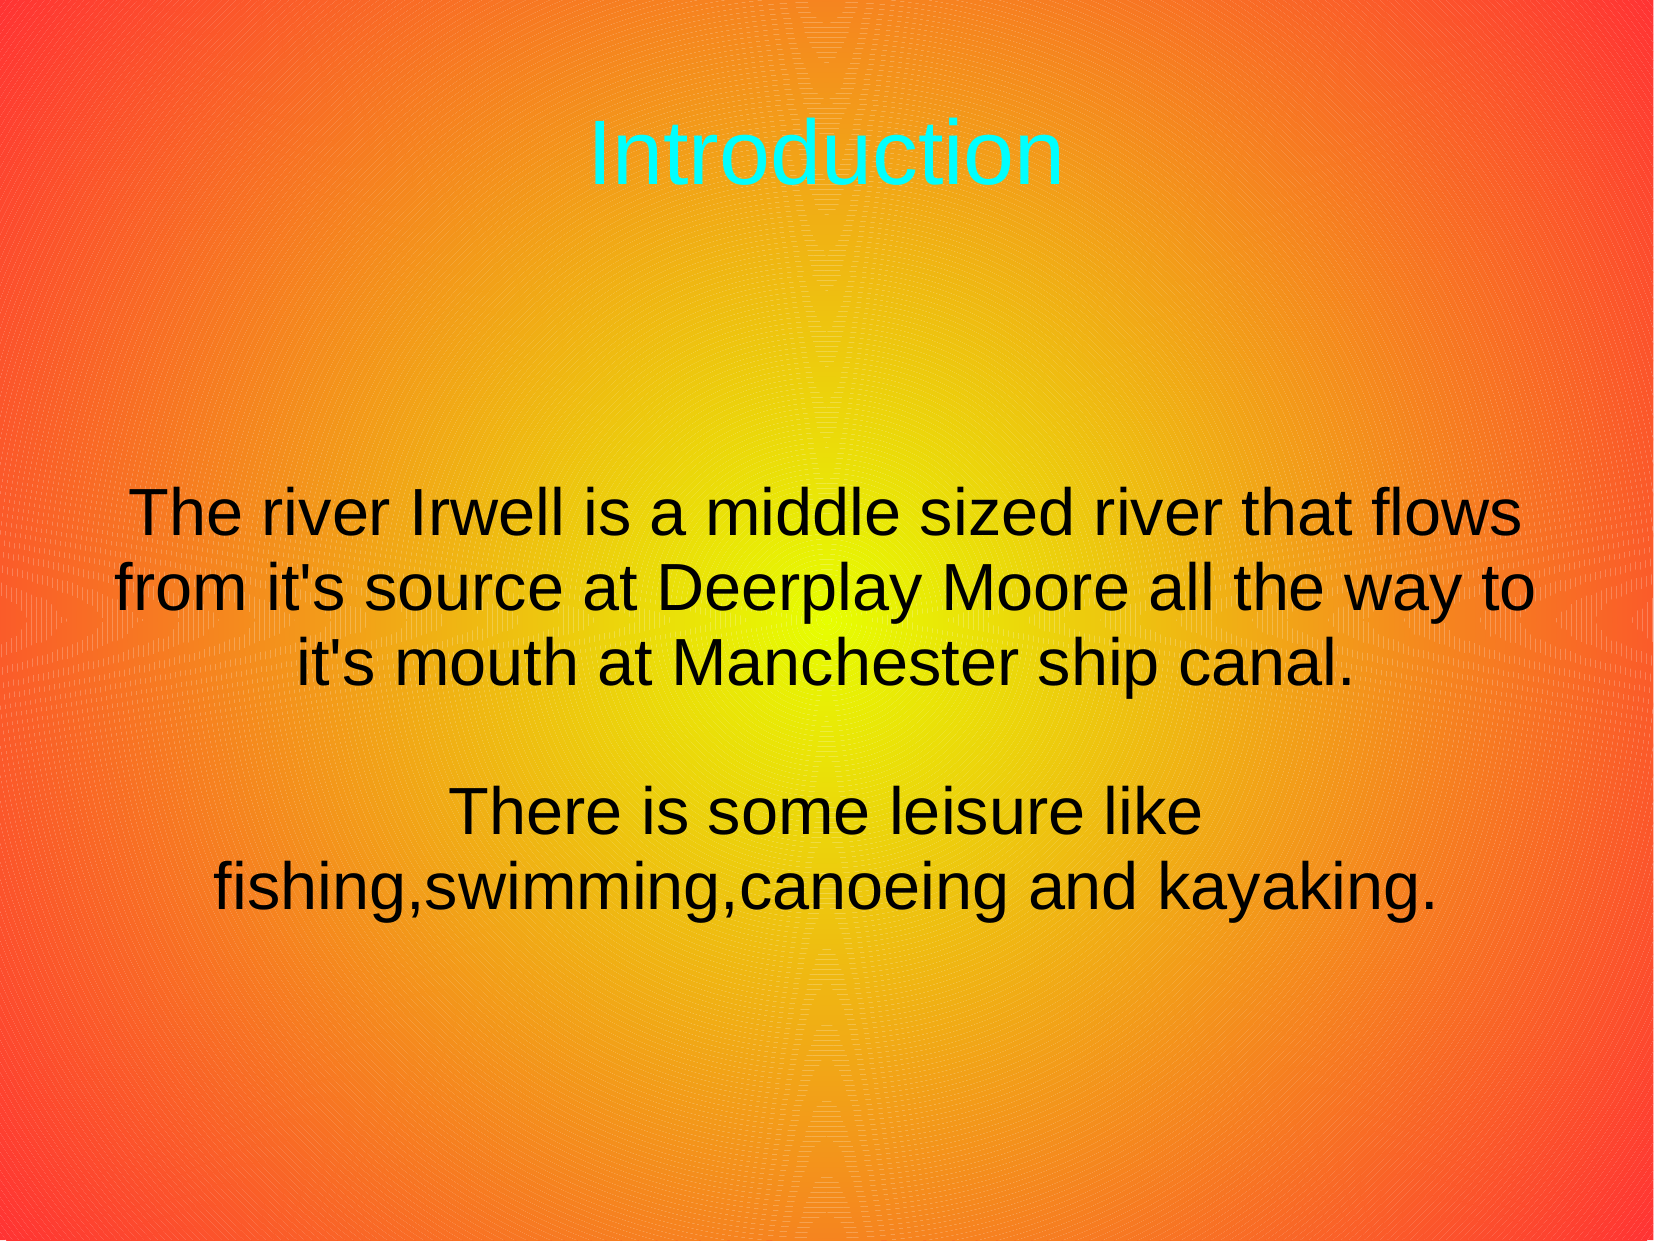

# Introduction
The river Irwell is a middle sized river that flows from it's source at Deerplay Moore all the way to it's mouth at Manchester ship canal.
There is some leisure like fishing,swimming,canoeing and kayaking.